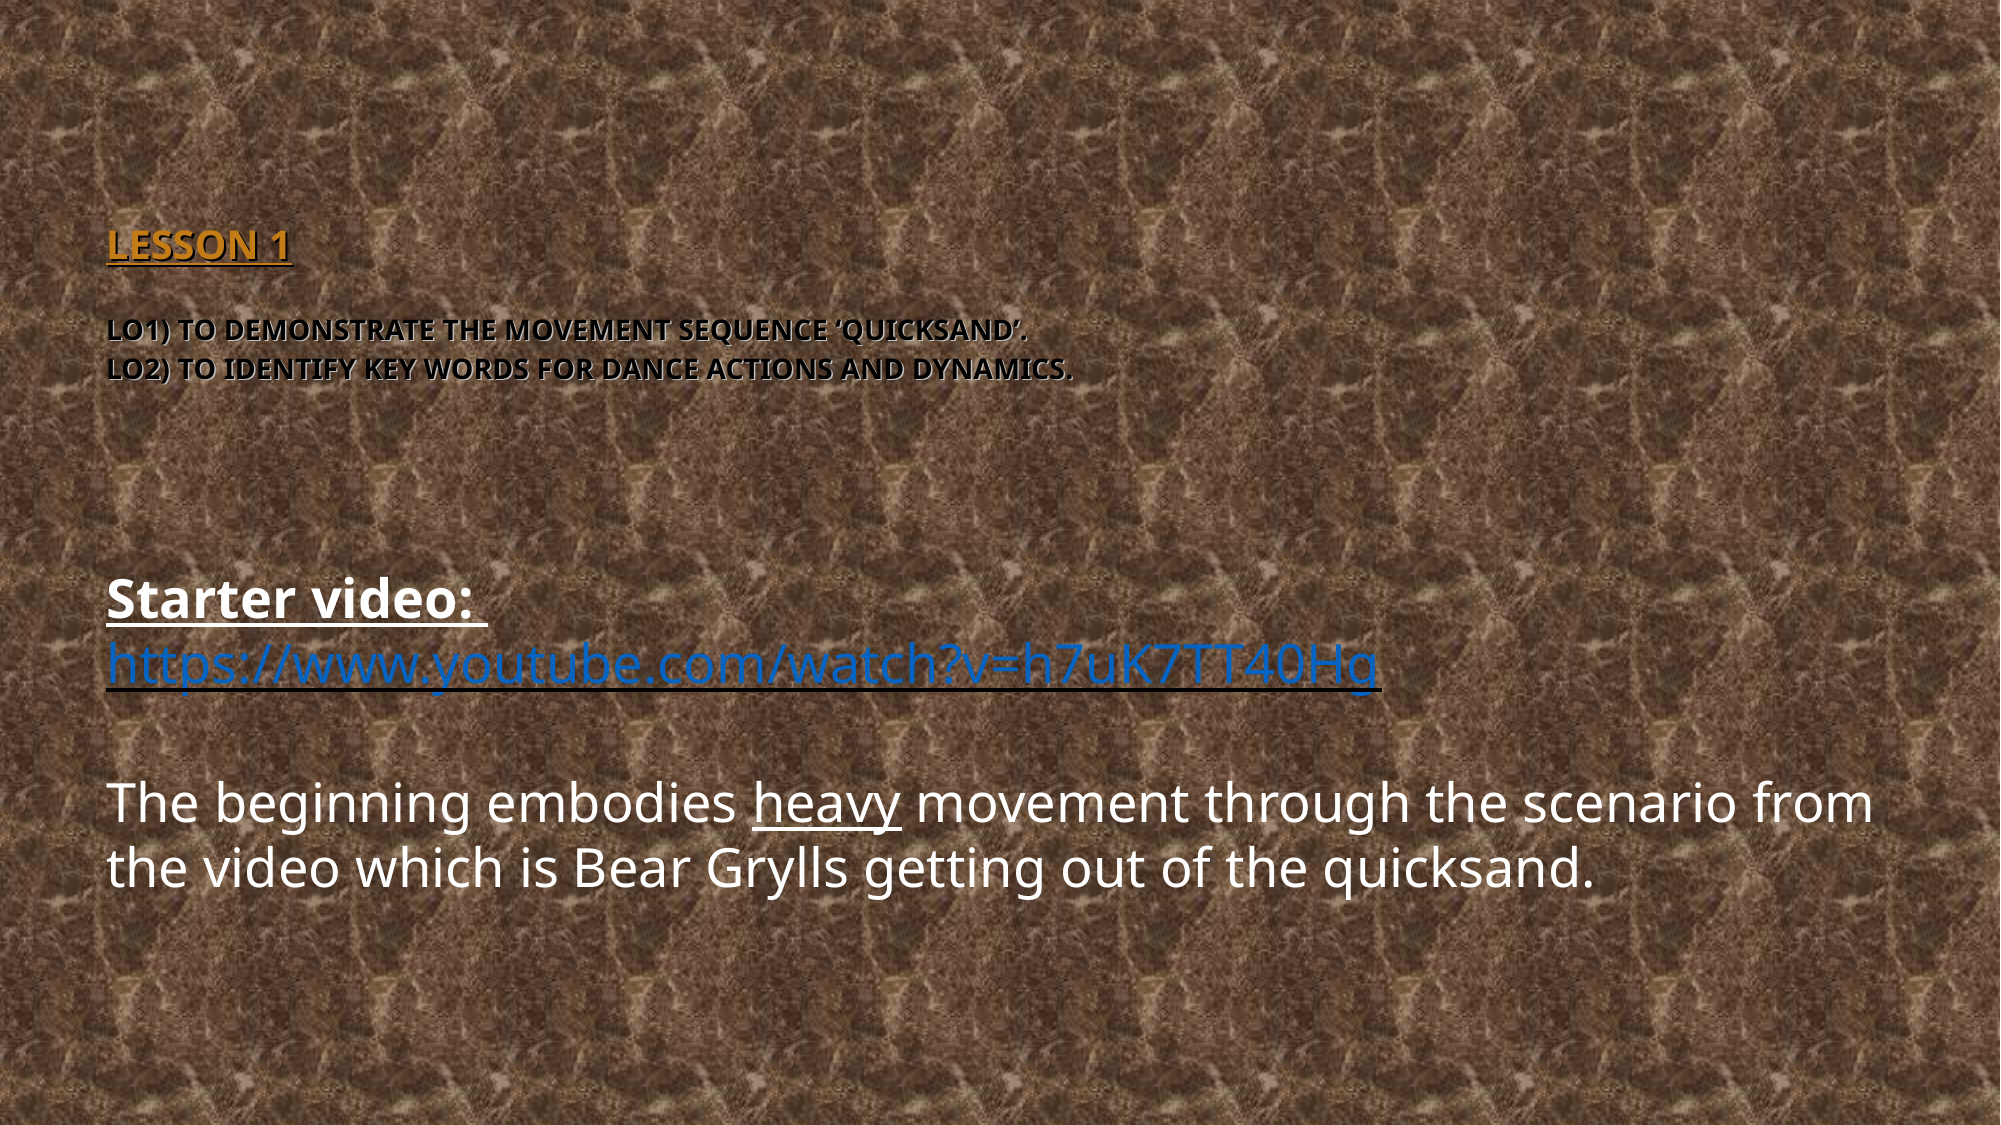

# LESSON 1 LO1) To demonstrate the movement sequence ‘quicksand’. LO2) To identify key words for dance actions and dynamics.
Starter video:
https://www.youtube.com/watch?v=h7uK7TT40Hg
The beginning embodies heavy movement through the scenario from the video which is Bear Grylls getting out of the quicksand.